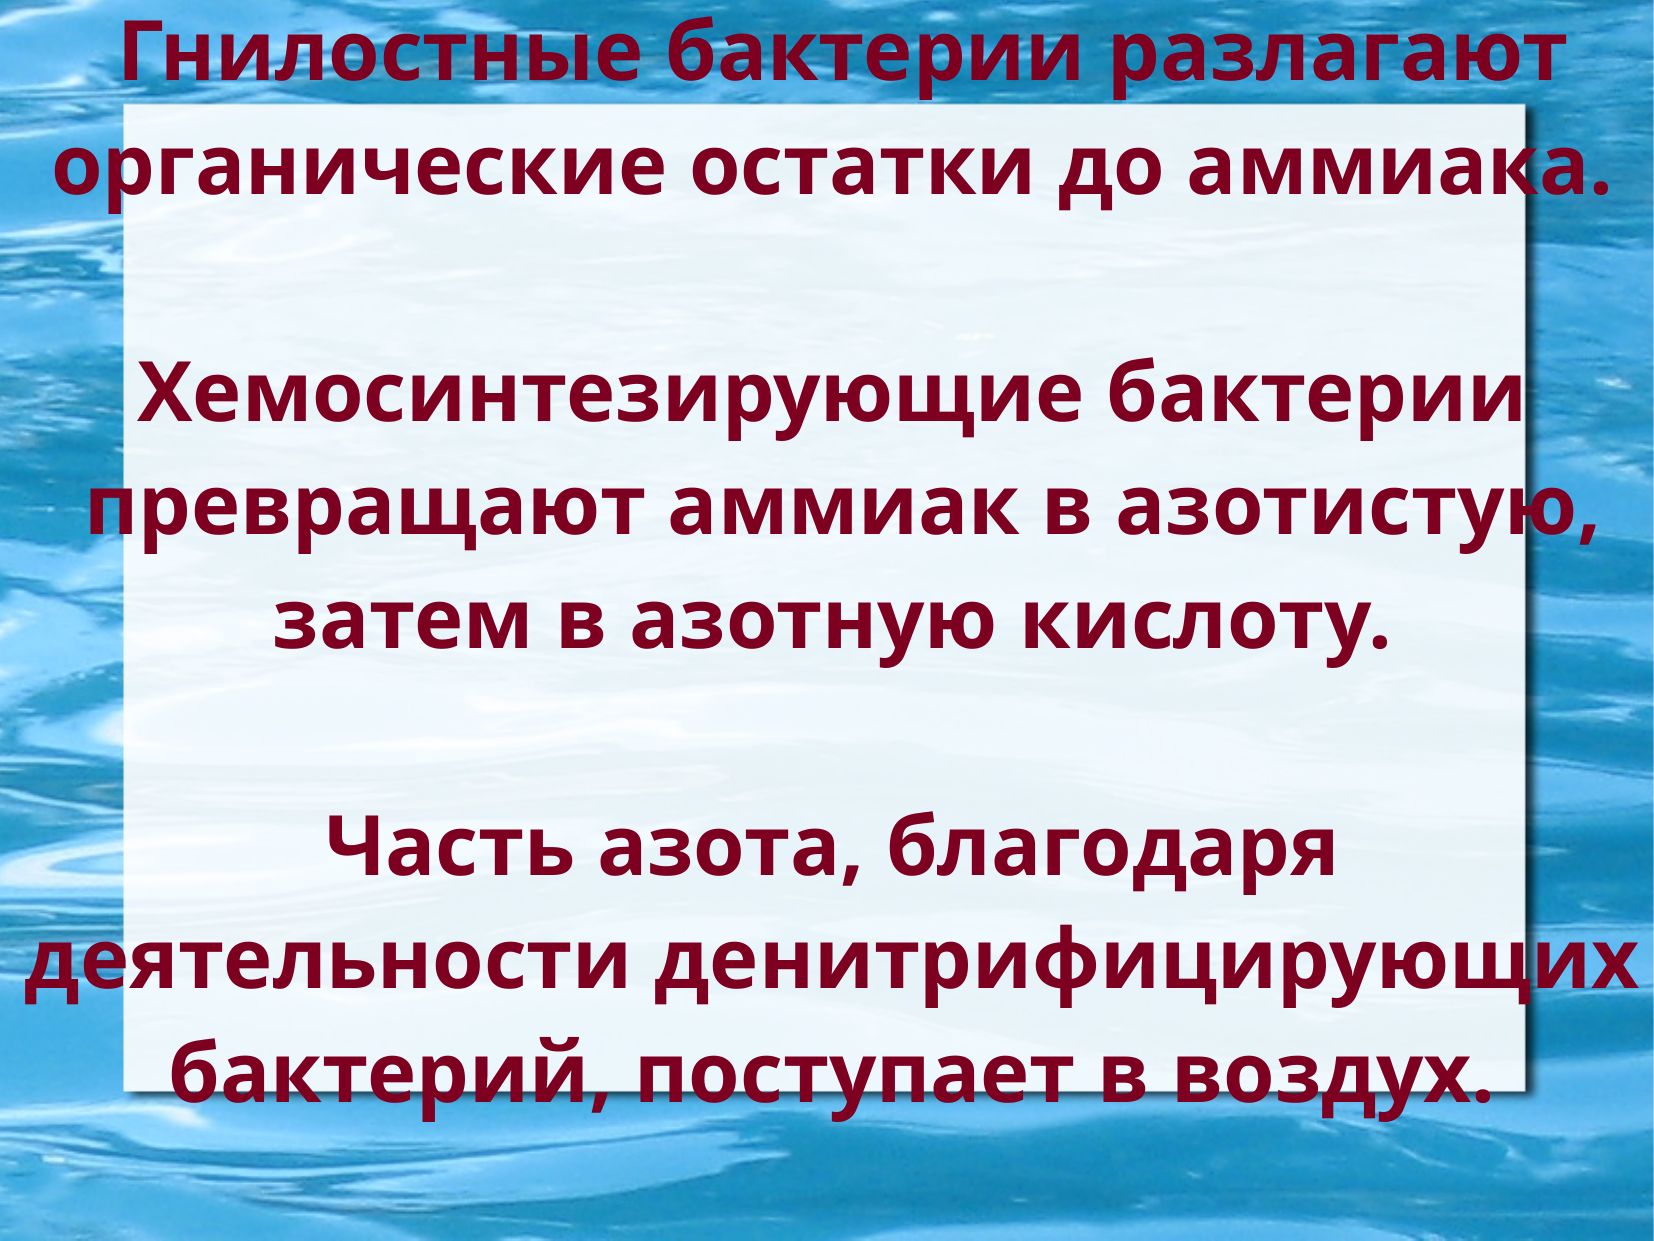

# Гнилостные бактерии разлагают органические остатки до аммиака.
Хемосинтезирующие бактерии
 превращают аммиак в азотистую, затем в азотную кислоту.
Часть азота, благодаря деятельности денитрифицирующих бактерий, поступает в воздух.